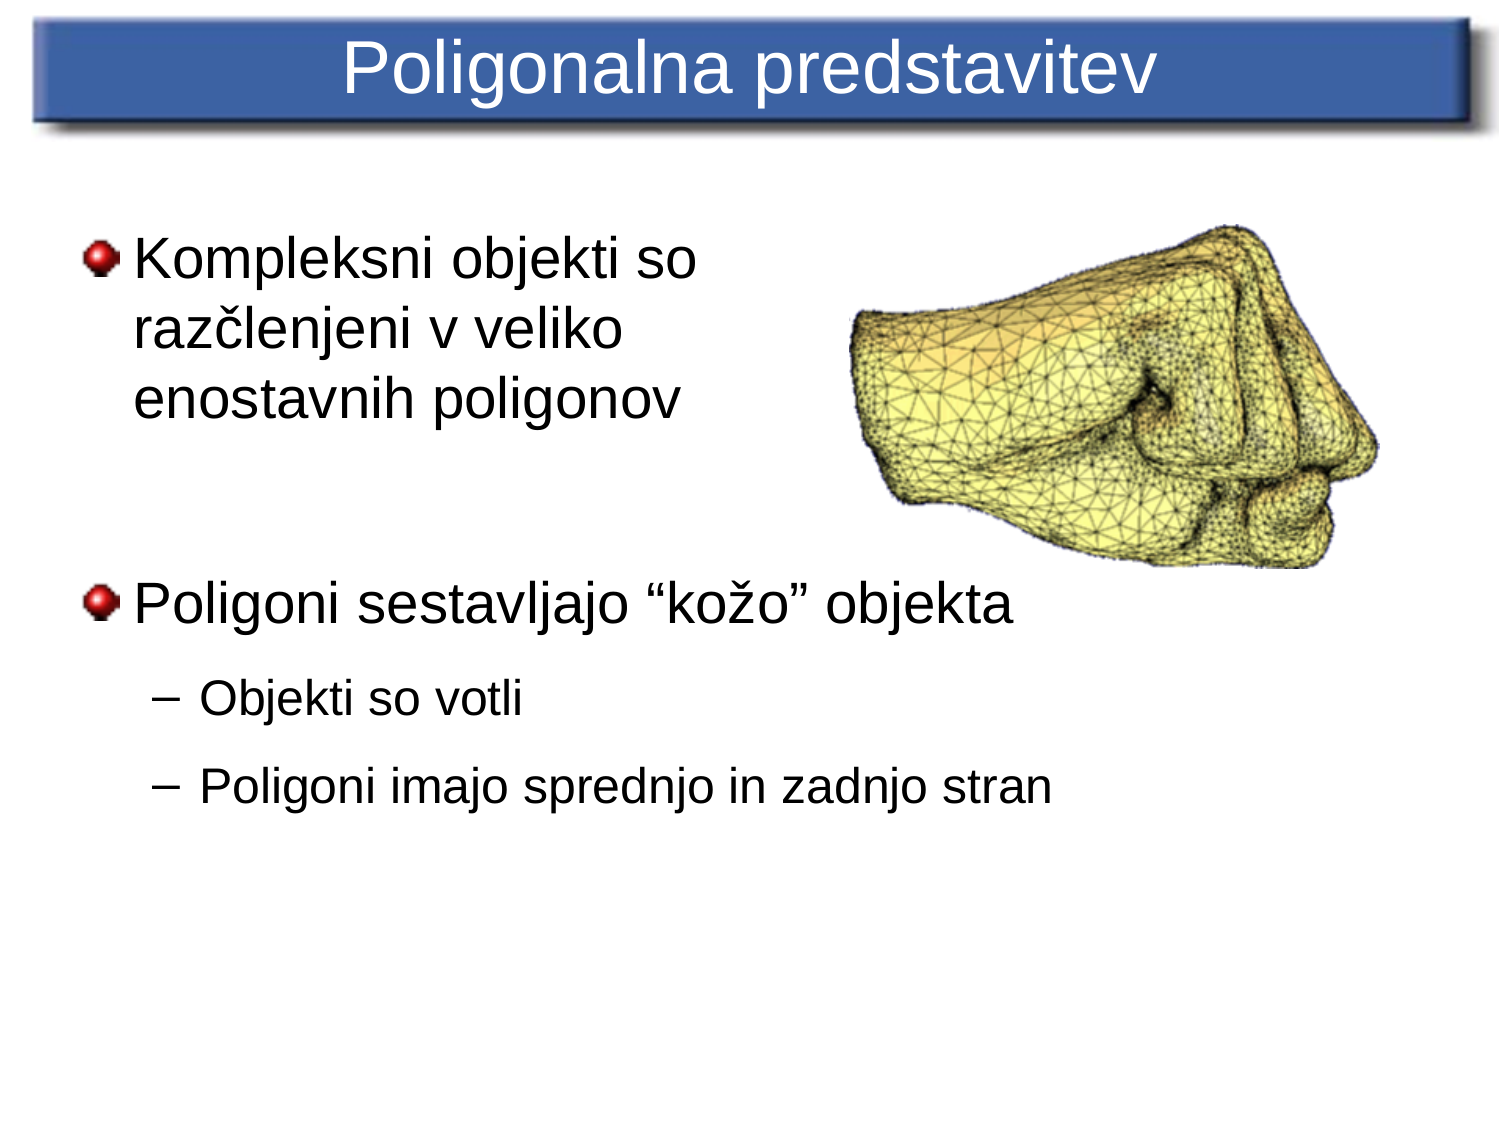

# Poligonalna predstavitev
Kompleksni objekti so
razčlenjeni v veliko
enostavnih poligonov
Poligoni sestavljajo “kožo” objekta
Objekti so votli
Poligoni imajo sprednjo in zadnjo stran